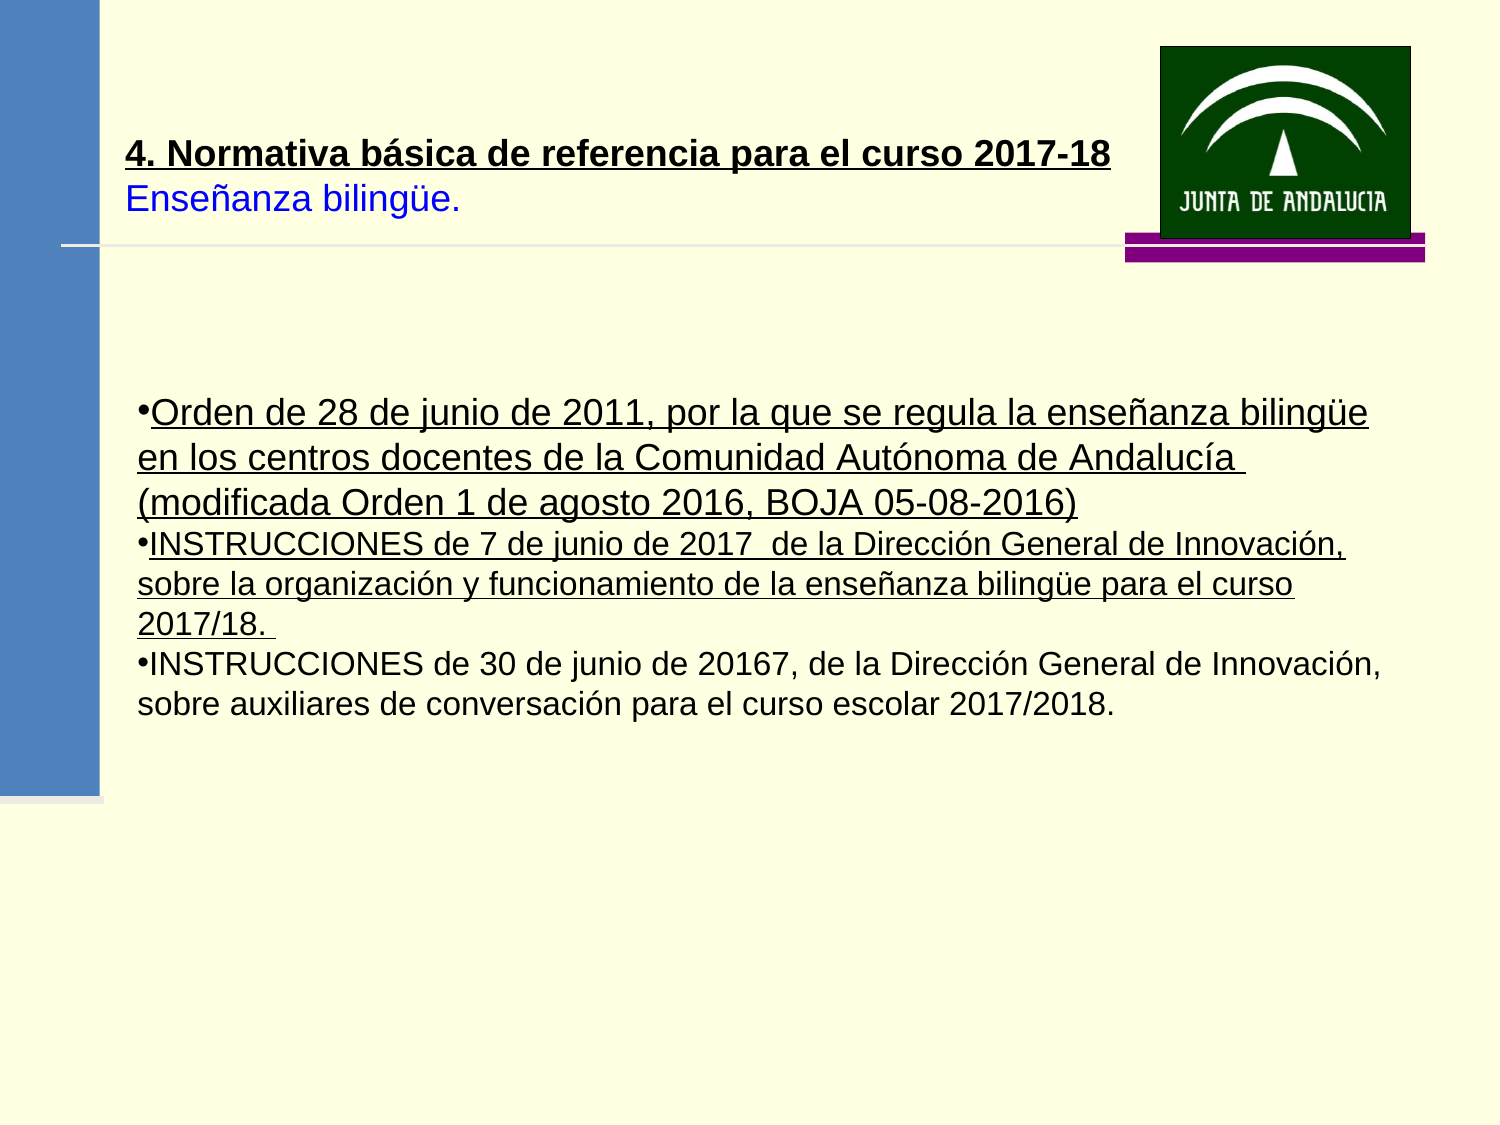

4. Normativa básica de referencia para el curso 2017-18
Enseñanza bilingüe.
Orden de 28 de junio de 2011, por la que se regula la enseñanza bilingüe en los centros docentes de la Comunidad Autónoma de Andalucía (modificada Orden 1 de agosto 2016, BOJA 05-08-2016)
INSTRUCCIONES de 7 de junio de 2017 de la Dirección General de Innovación, sobre la organización y funcionamiento de la enseñanza bilingüe para el curso 2017/18.
INSTRUCCIONES de 30 de junio de 20167, de la Dirección General de Innovación, sobre auxiliares de conversación para el curso escolar 2017/2018.